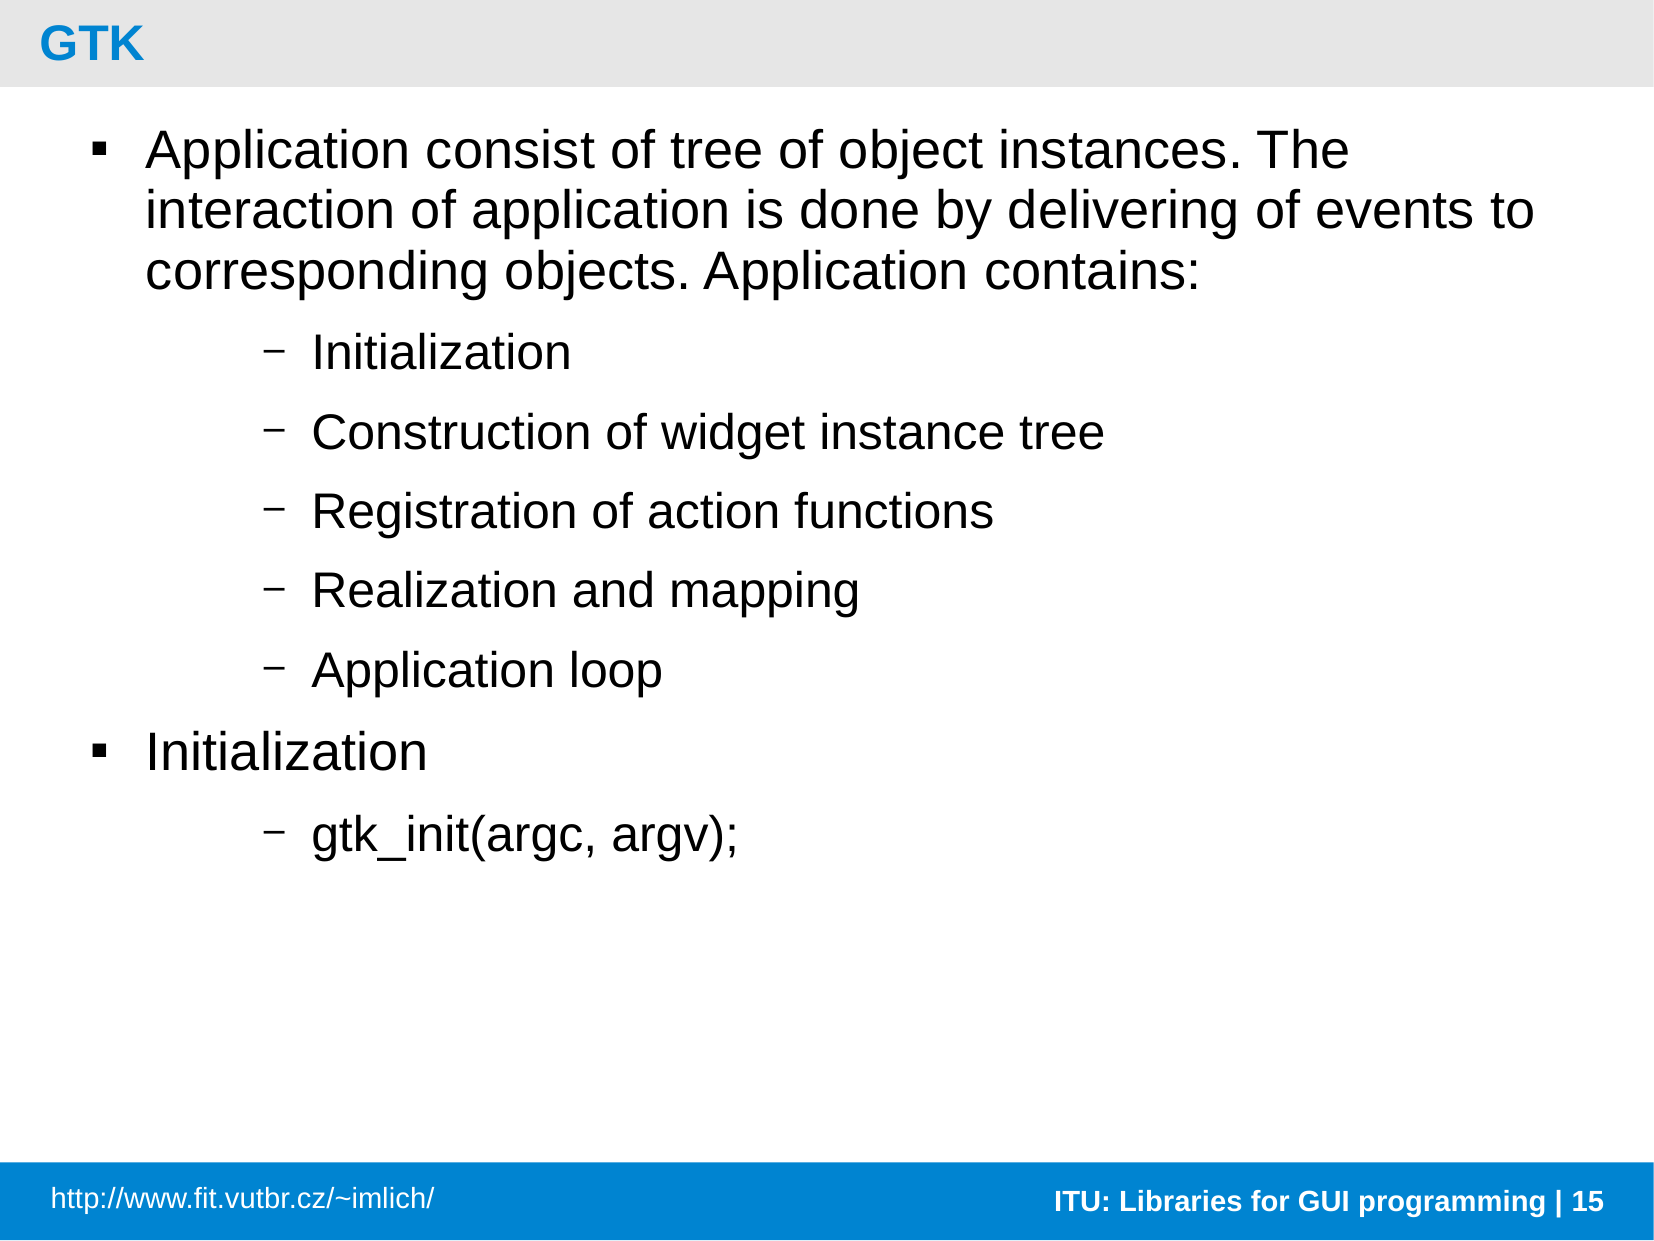

# GTK
Application consist of tree of object instances. The interaction of application is done by delivering of events to corresponding objects. Application contains:
Initialization
Construction of widget instance tree
Registration of action functions
Realization and mapping
Application loop
Initialization
gtk_init(argc, argv);